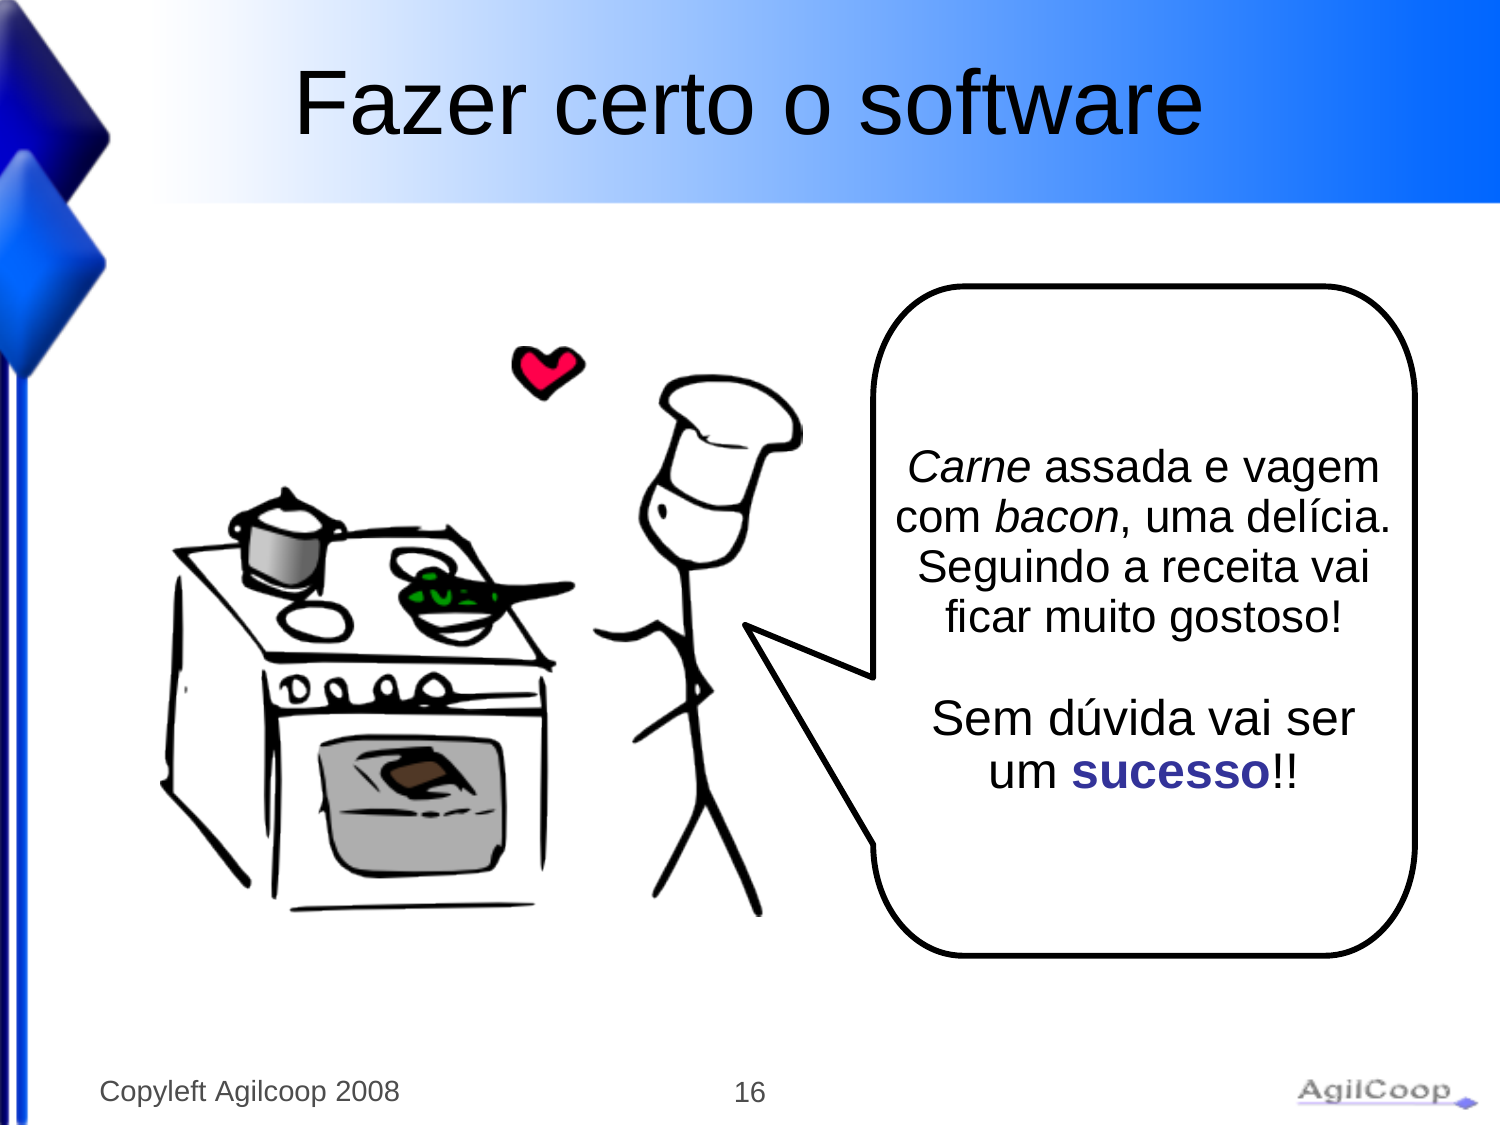

# Fazer certo o software
Carne assada e vagem
com bacon, uma delícia.
Seguindo a receita vai
ficar muito gostoso!
Sem dúvida vai ser
um sucesso!!
16